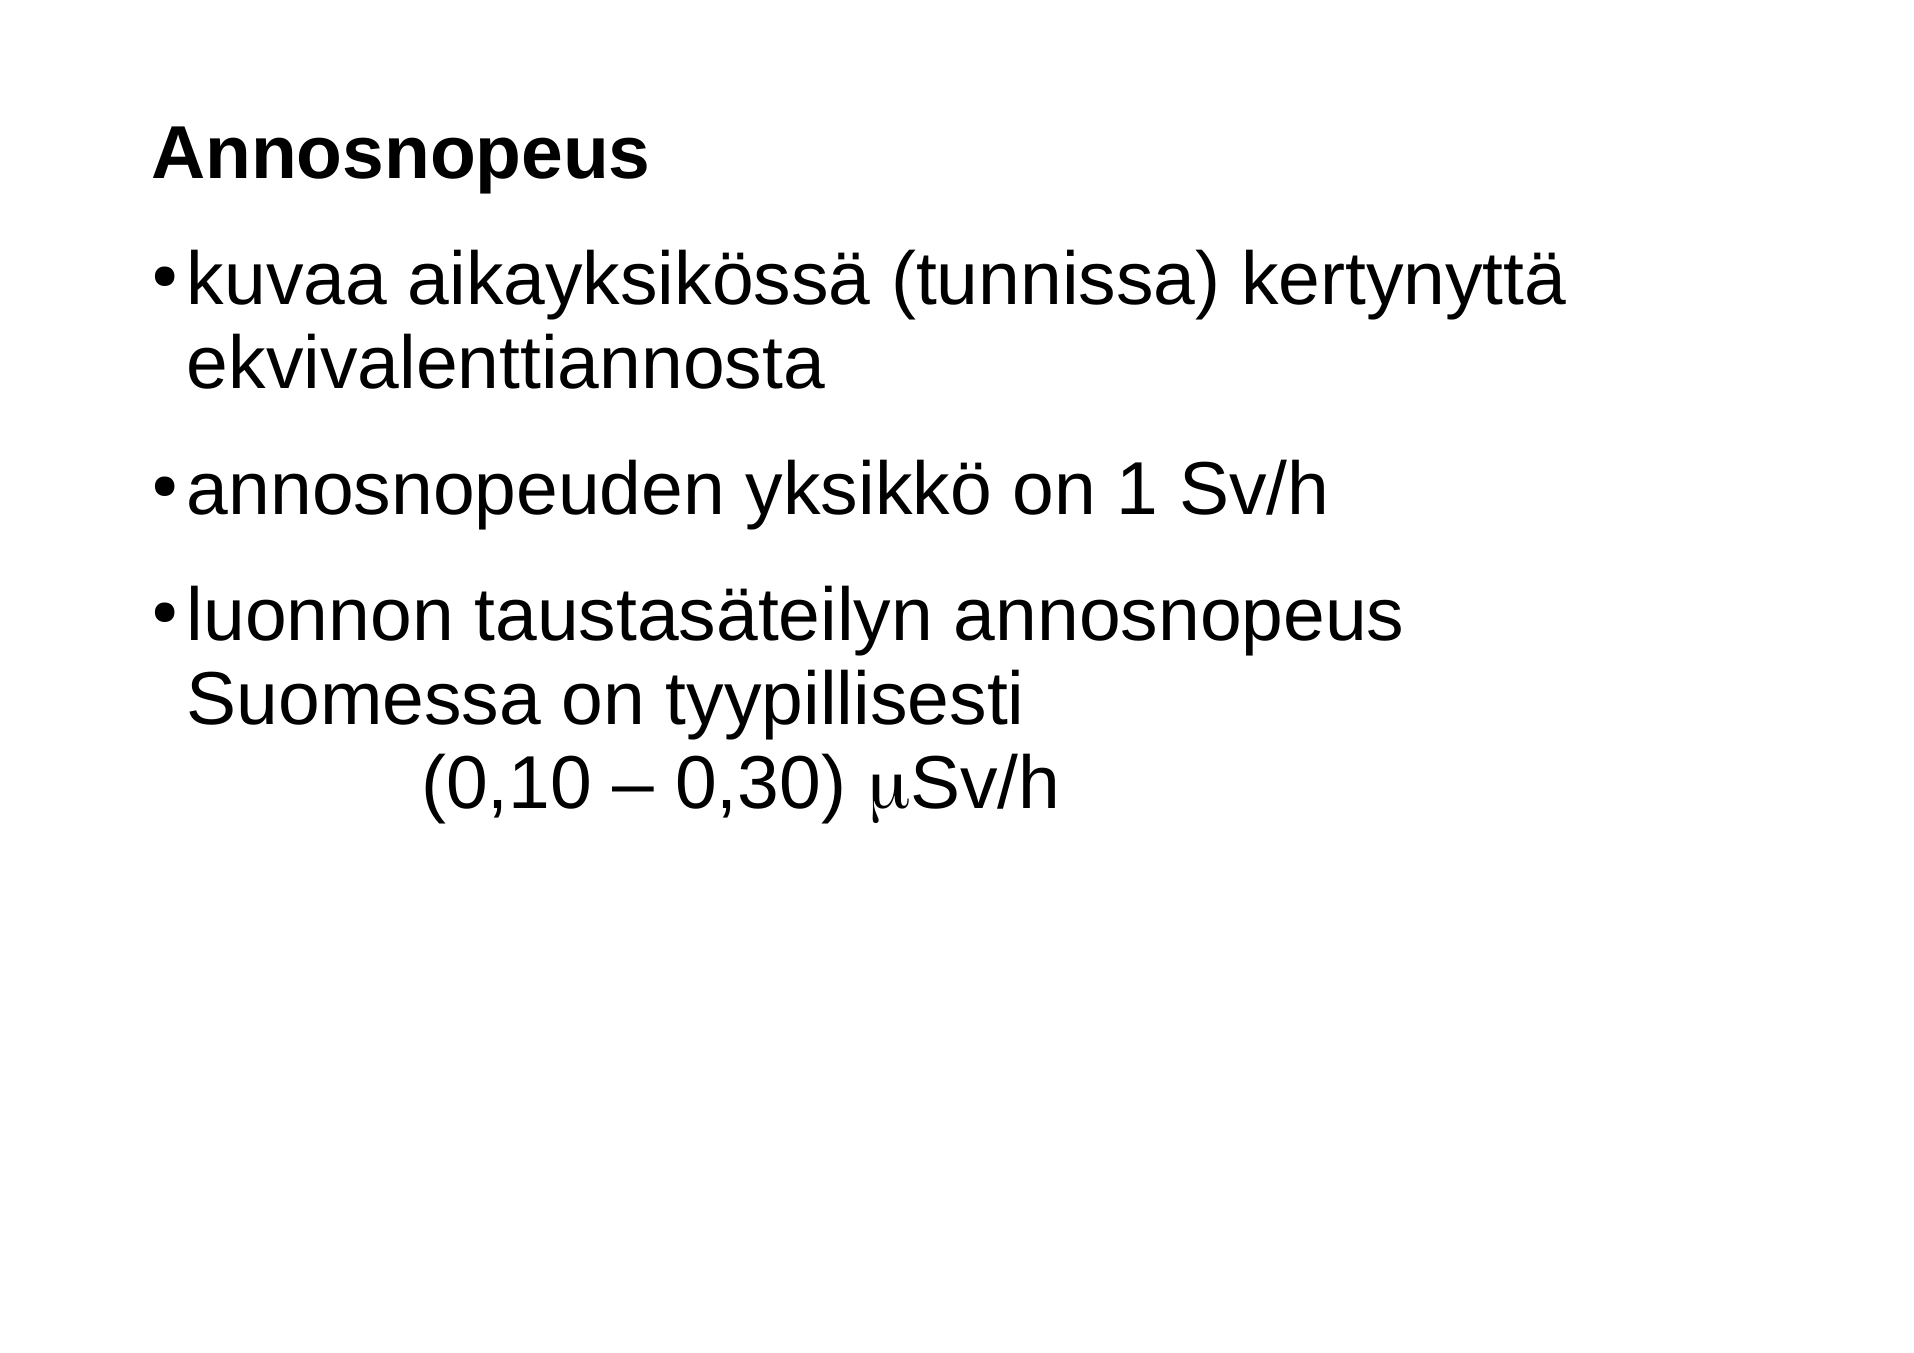

Annosnopeus
kuvaa aikayksikössä (tunnissa) kertynyttä ekvivalenttiannosta
annosnopeuden yksikkö on 1 Sv/h
luonnon taustasäteilyn annosnopeus Suomessa on tyypillisesti
 (0,10 – 0,30) mSv/h